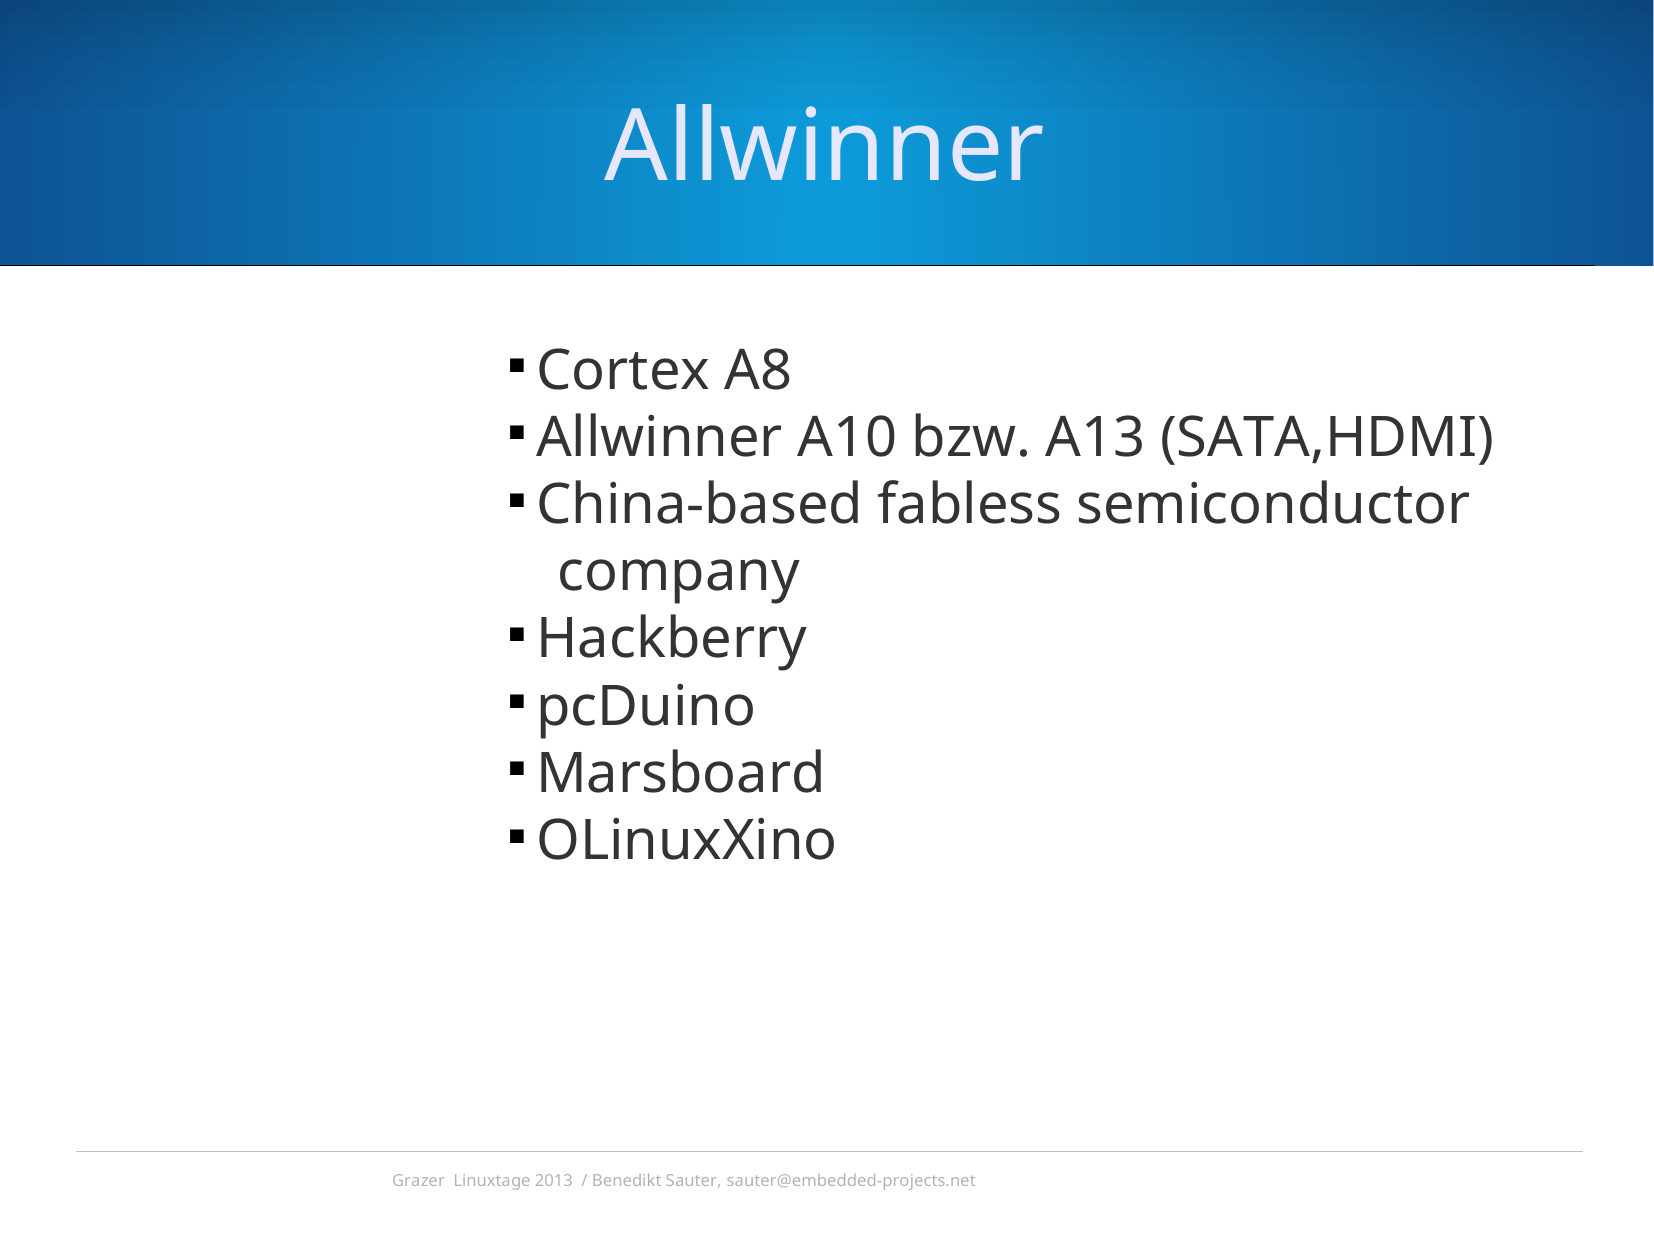

# Allwinner
 Cortex A8
 Allwinner A10 bzw. A13 (SATA,HDMI)
 China-based fabless semiconductor company
 Hackberry
 pcDuino
 Marsboard
 OLinuxXino